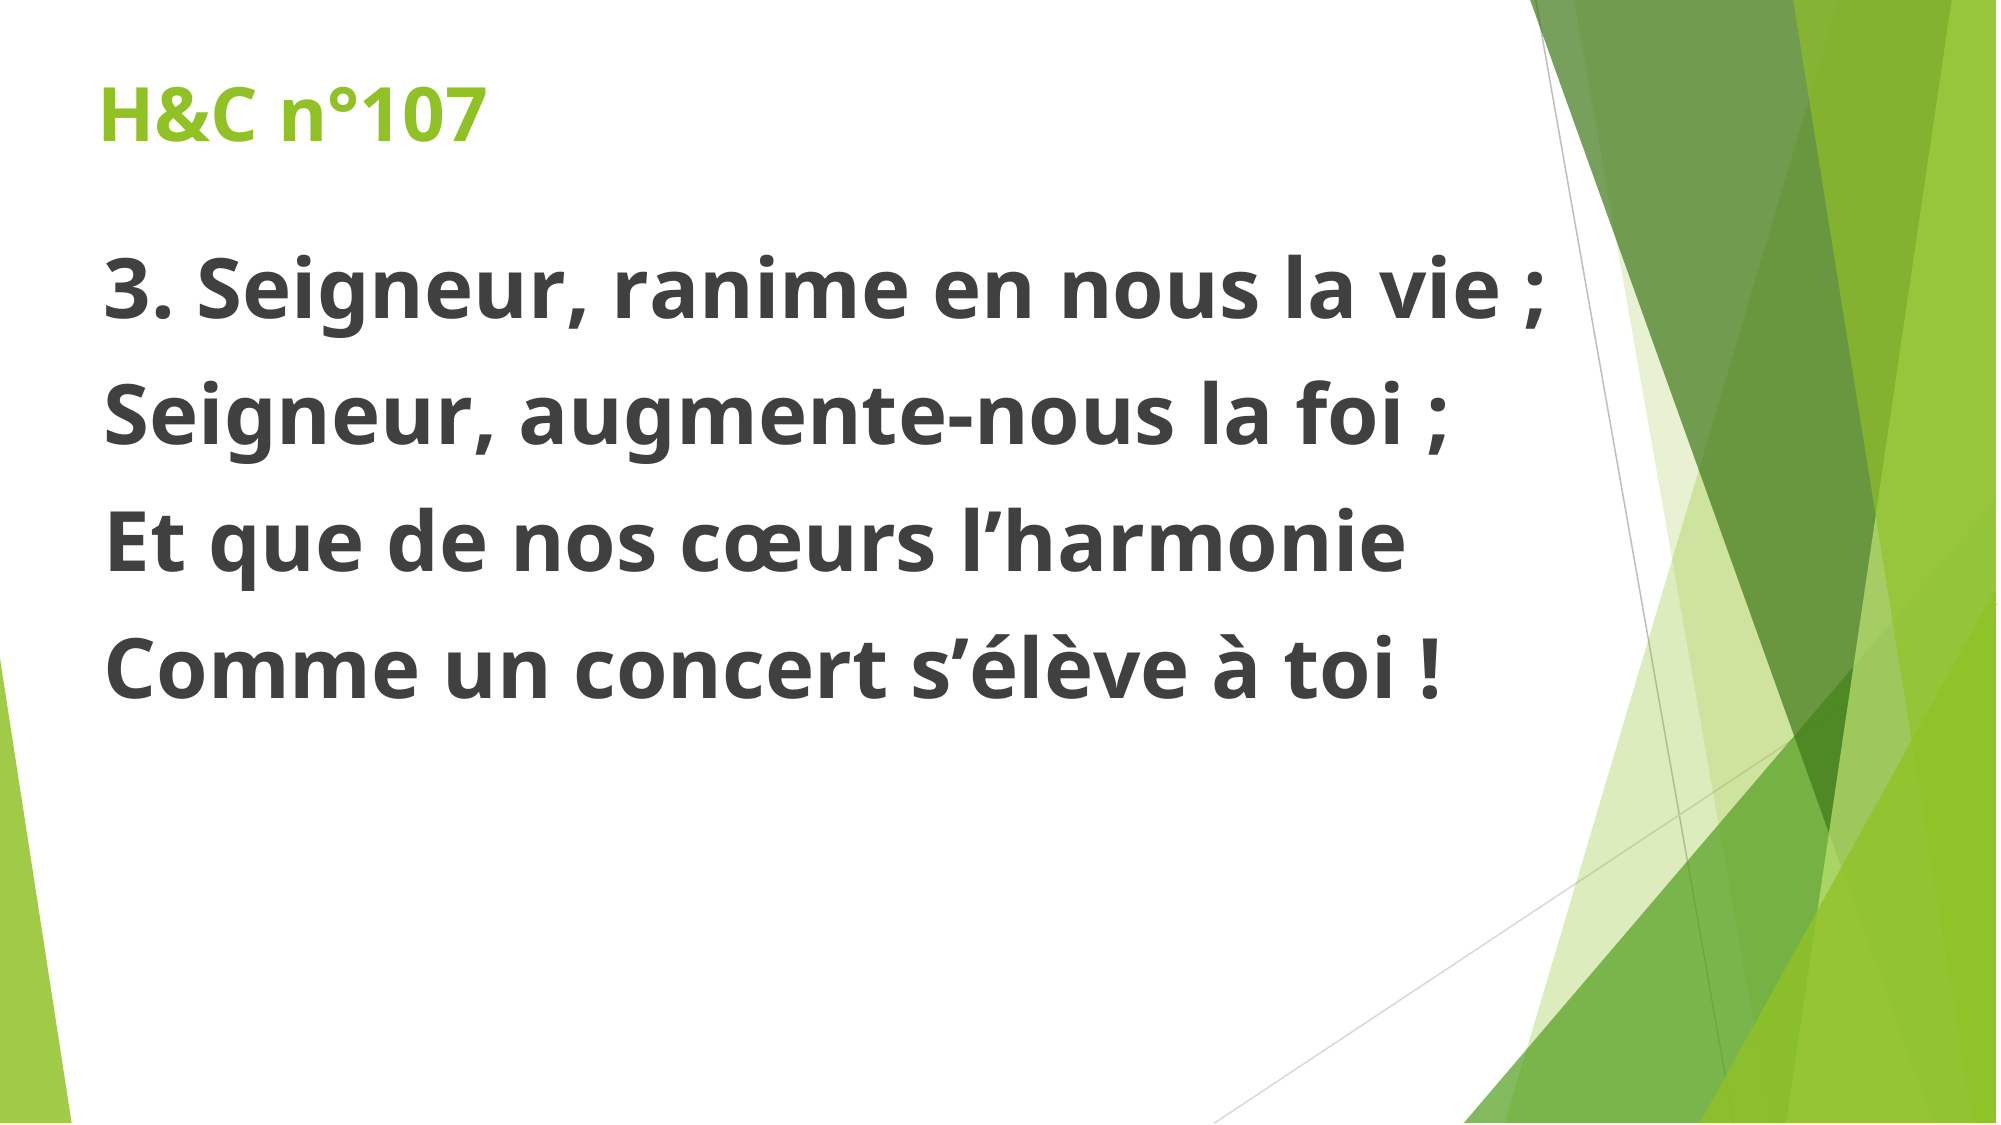

H&C n°107
3. Seigneur, ranime en nous la vie ;
Seigneur, augmente-nous la foi ;
Et que de nos cœurs l’harmonie
Comme un concert s’élève à toi !